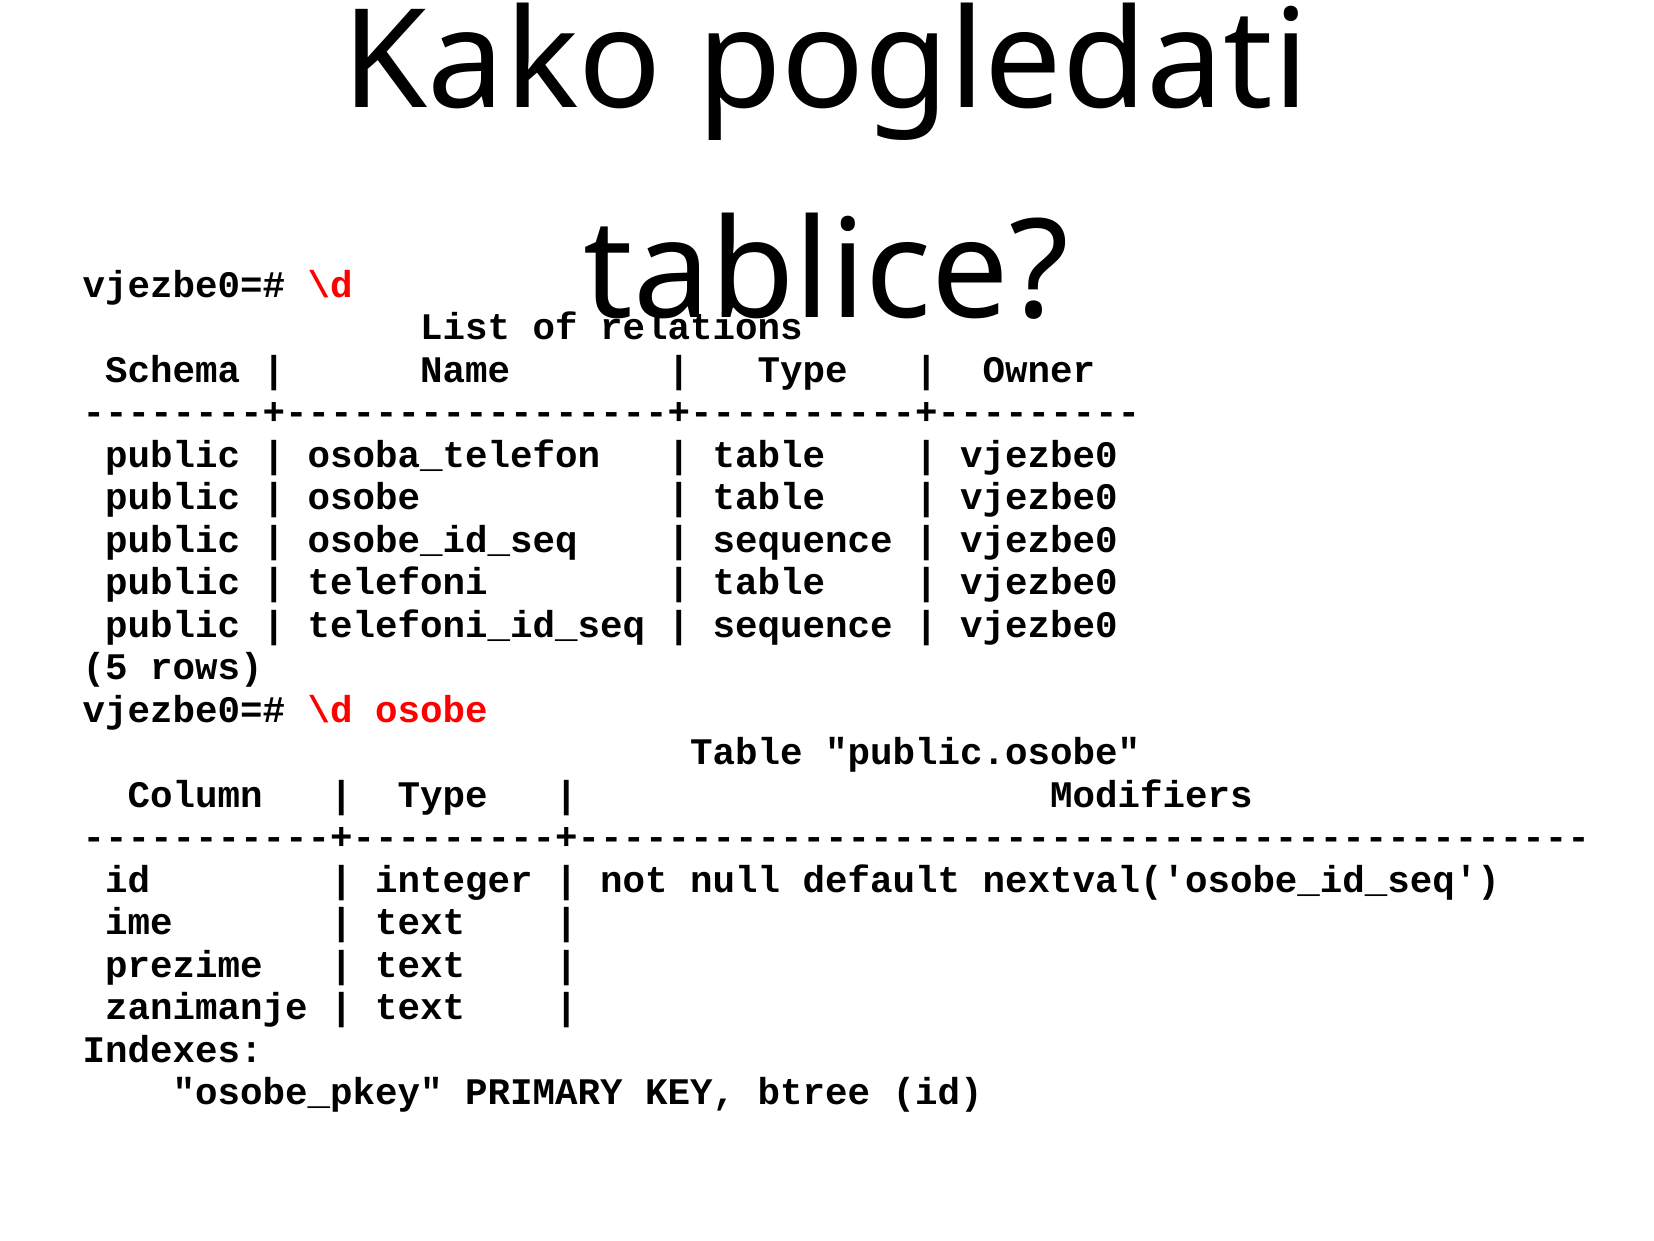

# Kako pogledati tablice?
vjezbe0=# \d
 List of relations
 Schema | Name | Type | Owner
--------+-----------------+----------+---------
 public | osoba_telefon | table | vjezbe0
 public | osobe | table | vjezbe0
 public | osobe_id_seq | sequence | vjezbe0
 public | telefoni | table | vjezbe0
 public | telefoni_id_seq | sequence | vjezbe0
(5 rows)
vjezbe0=# \d osobe
 Table "public.osobe"
 Column | Type | Modifiers
-----------+---------+---------------------------------------------
 id | integer | not null default nextval('osobe_id_seq')
 ime | text |
 prezime | text |
 zanimanje | text |
Indexes:
 "osobe_pkey" PRIMARY KEY, btree (id)